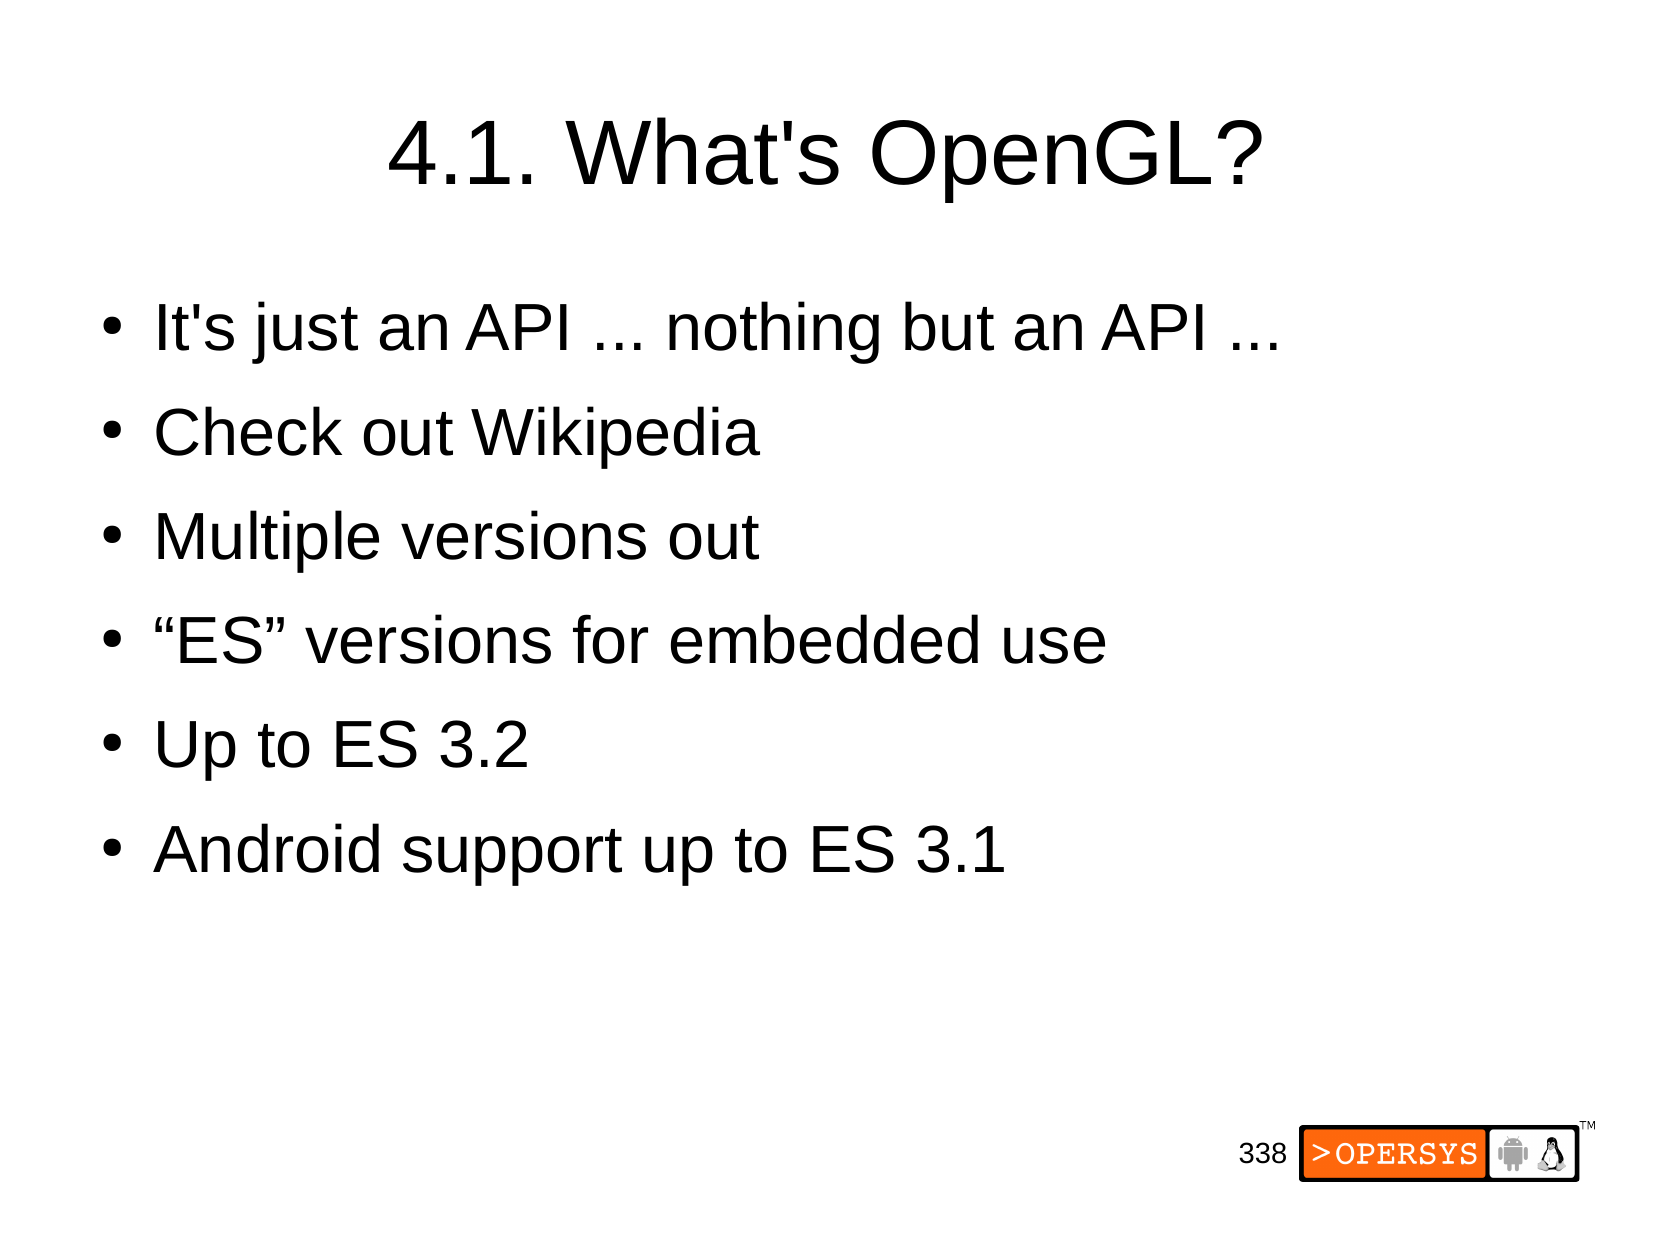

# 4.1. What's OpenGL?
It's just an API ... nothing but an API ...
Check out Wikipedia
Multiple versions out
“ES” versions for embedded use
Up to ES 3.2
Android support up to ES 3.1